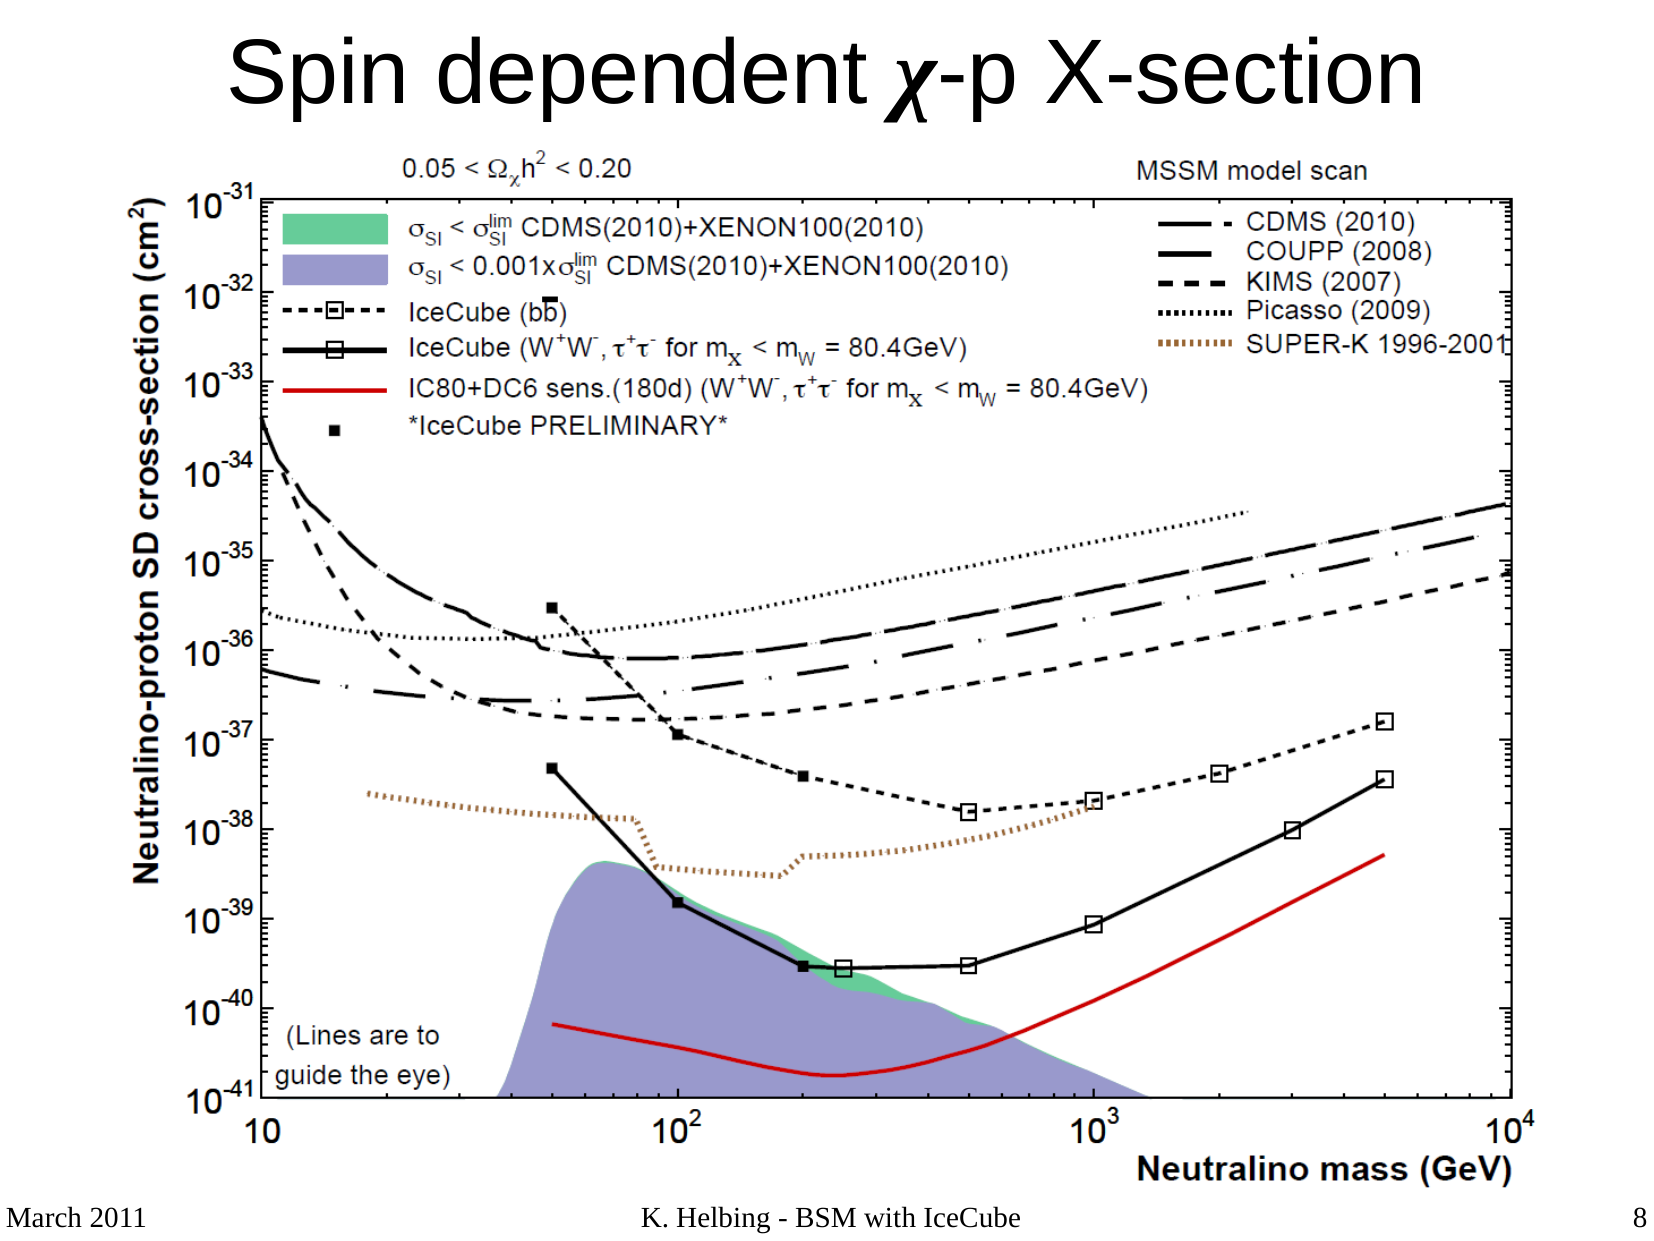

# Spin dependent χ-p X-section
March 2011
K. Helbing - BSM with IceCube
8